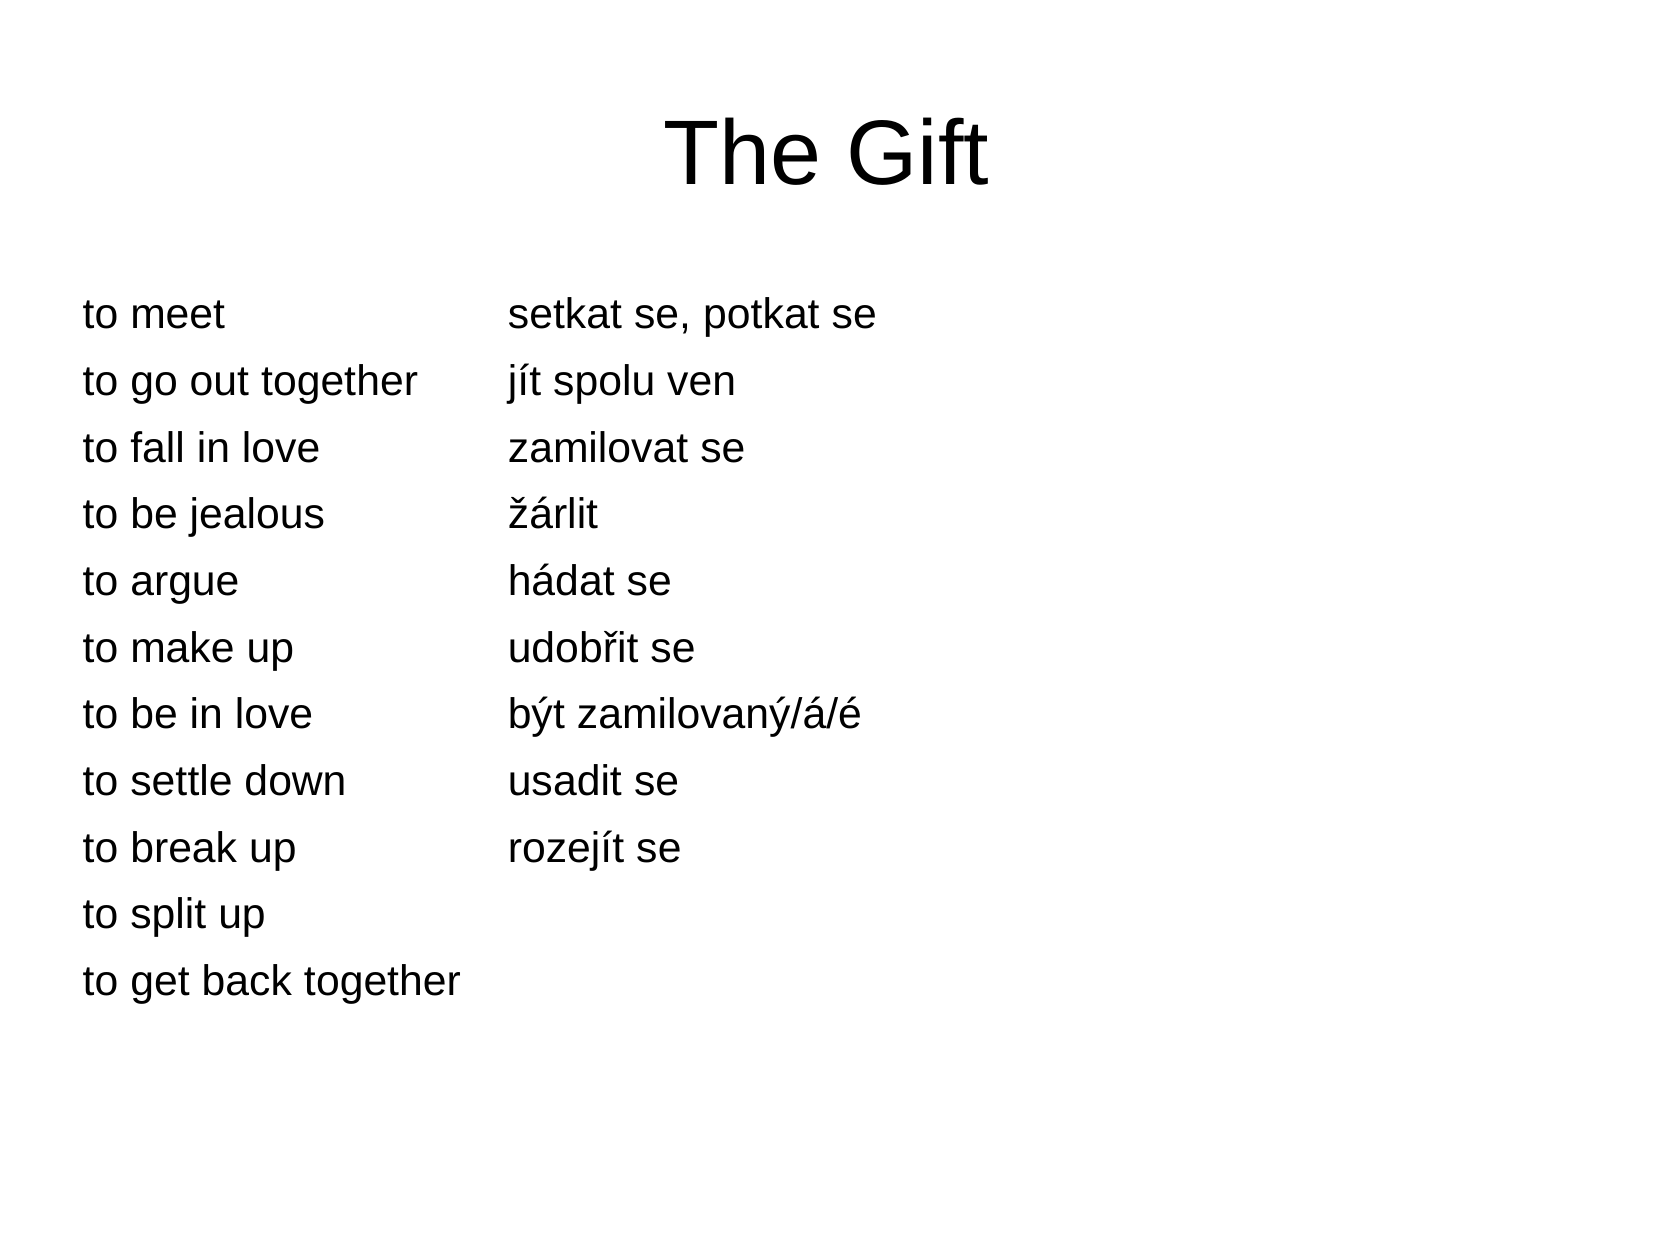

# The Gift
to meet 						setkat se, potkat se
to go out together		jít spolu ven
to fall in love				zamilovat se
to be jealous 				žárlit
to argue						hádat se
to make up					udobřit se
to be in love 				být zamilovaný/á/é
to settle down 				usadit se
to break up					rozejít se
to split up
to get back together